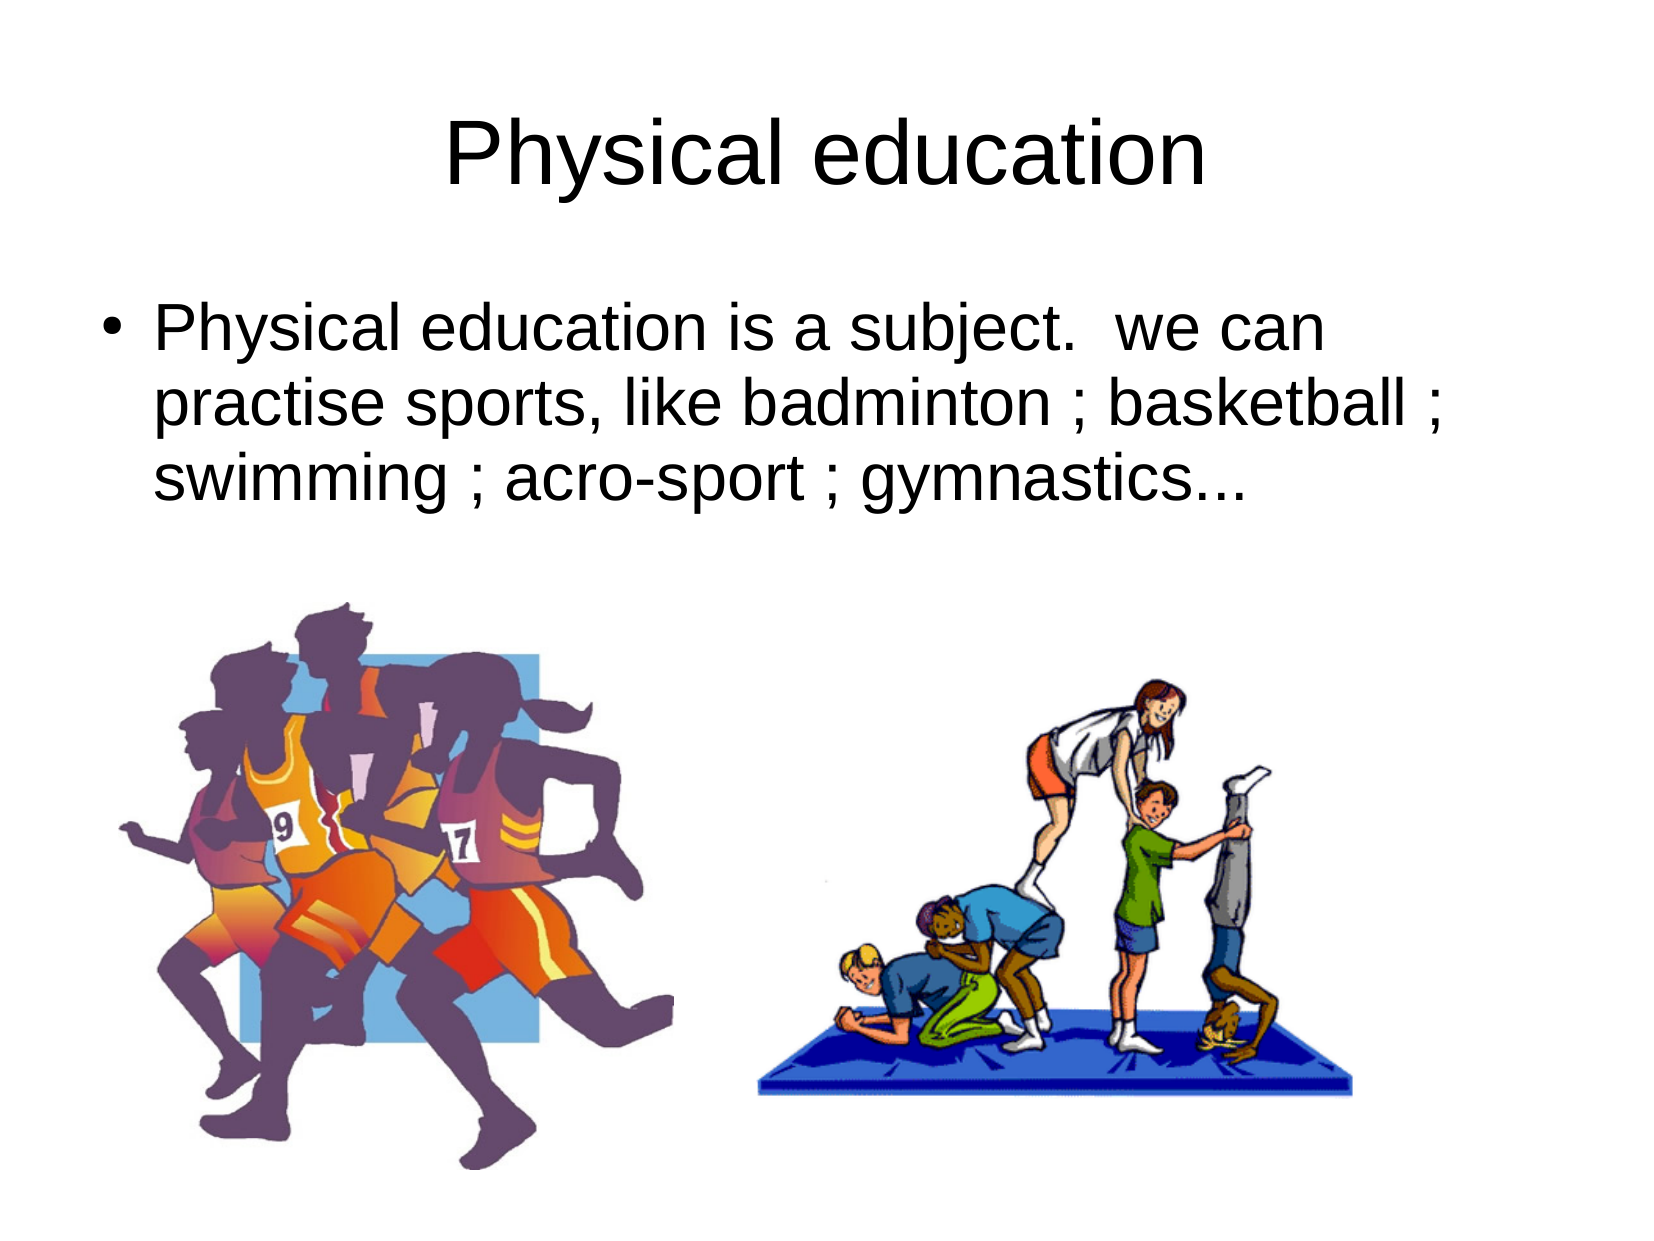

# Physical education
Physical education is a subject. we can practise sports, like badminton ; basketball ; swimming ; acro-sport ; gymnastics...